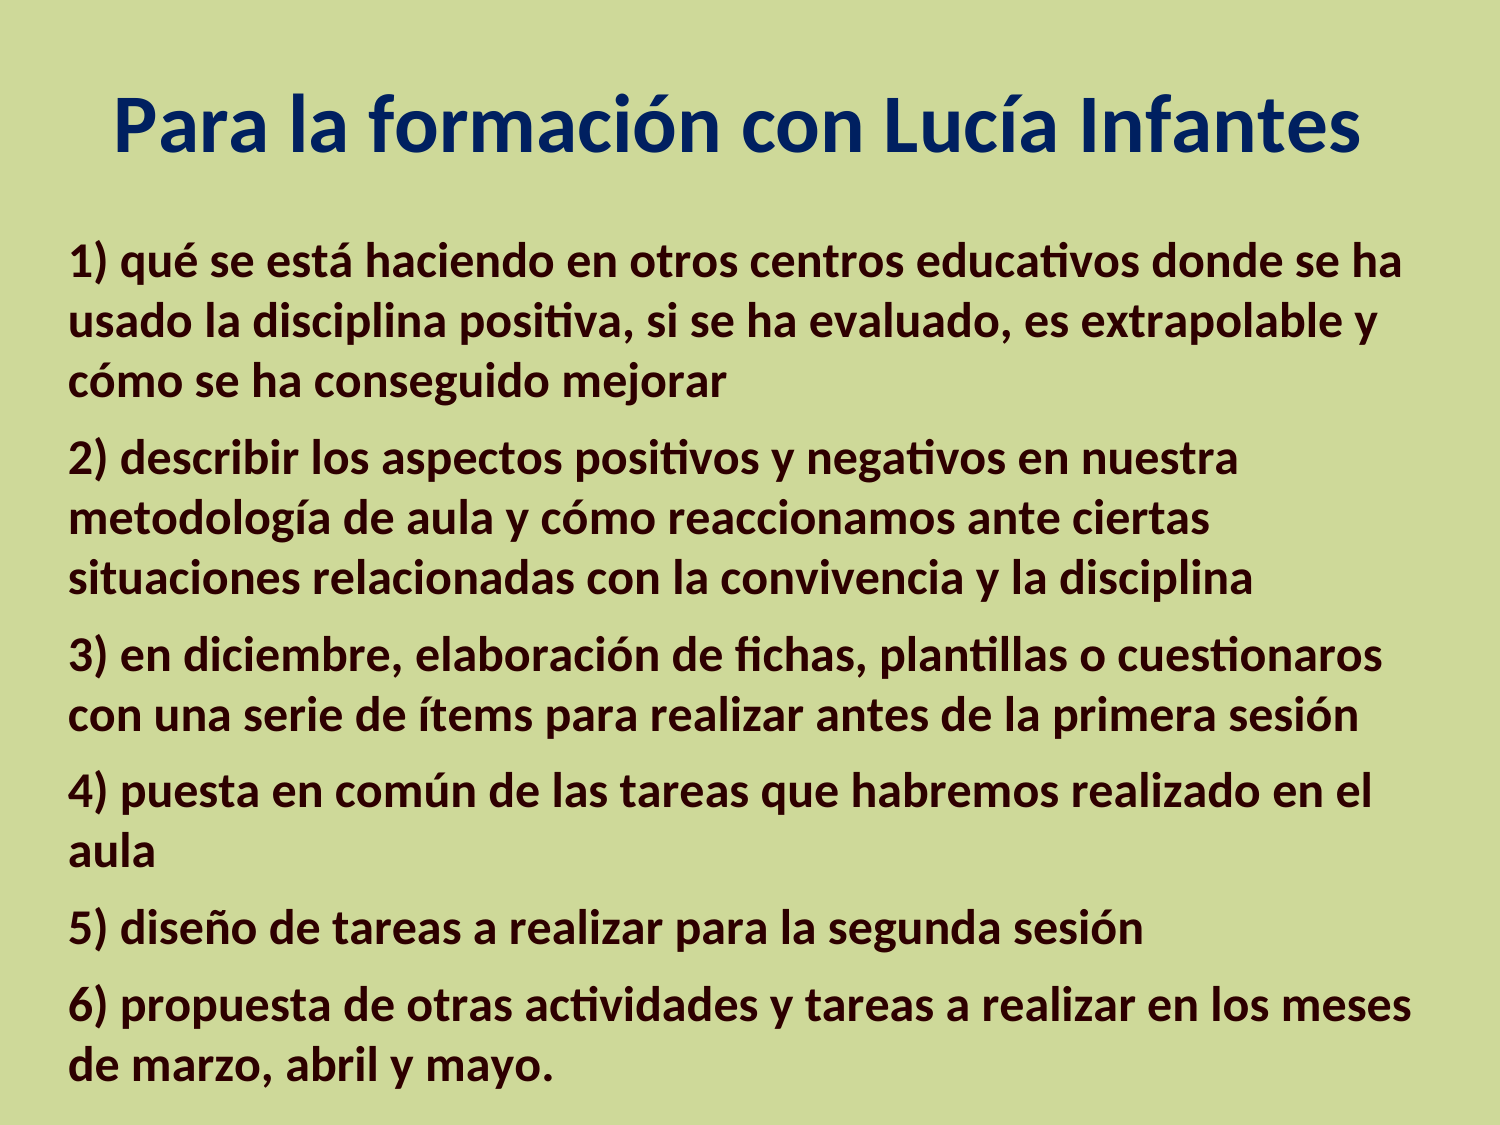

# Para la formación con Lucía Infantes
1) qué se está haciendo en otros centros educativos donde se ha usado la disciplina positiva, si se ha evaluado, es extrapolable y cómo se ha conseguido mejorar
2) describir los aspectos positivos y negativos en nuestra metodología de aula y cómo reaccionamos ante ciertas situaciones relacionadas con la convivencia y la disciplina
3) en diciembre, elaboración de fichas, plantillas o cuestionaros con una serie de ítems para realizar antes de la primera sesión
4) puesta en común de las tareas que habremos realizado en el aula
5) diseño de tareas a realizar para la segunda sesión
6) propuesta de otras actividades y tareas a realizar en los meses de marzo, abril y mayo.